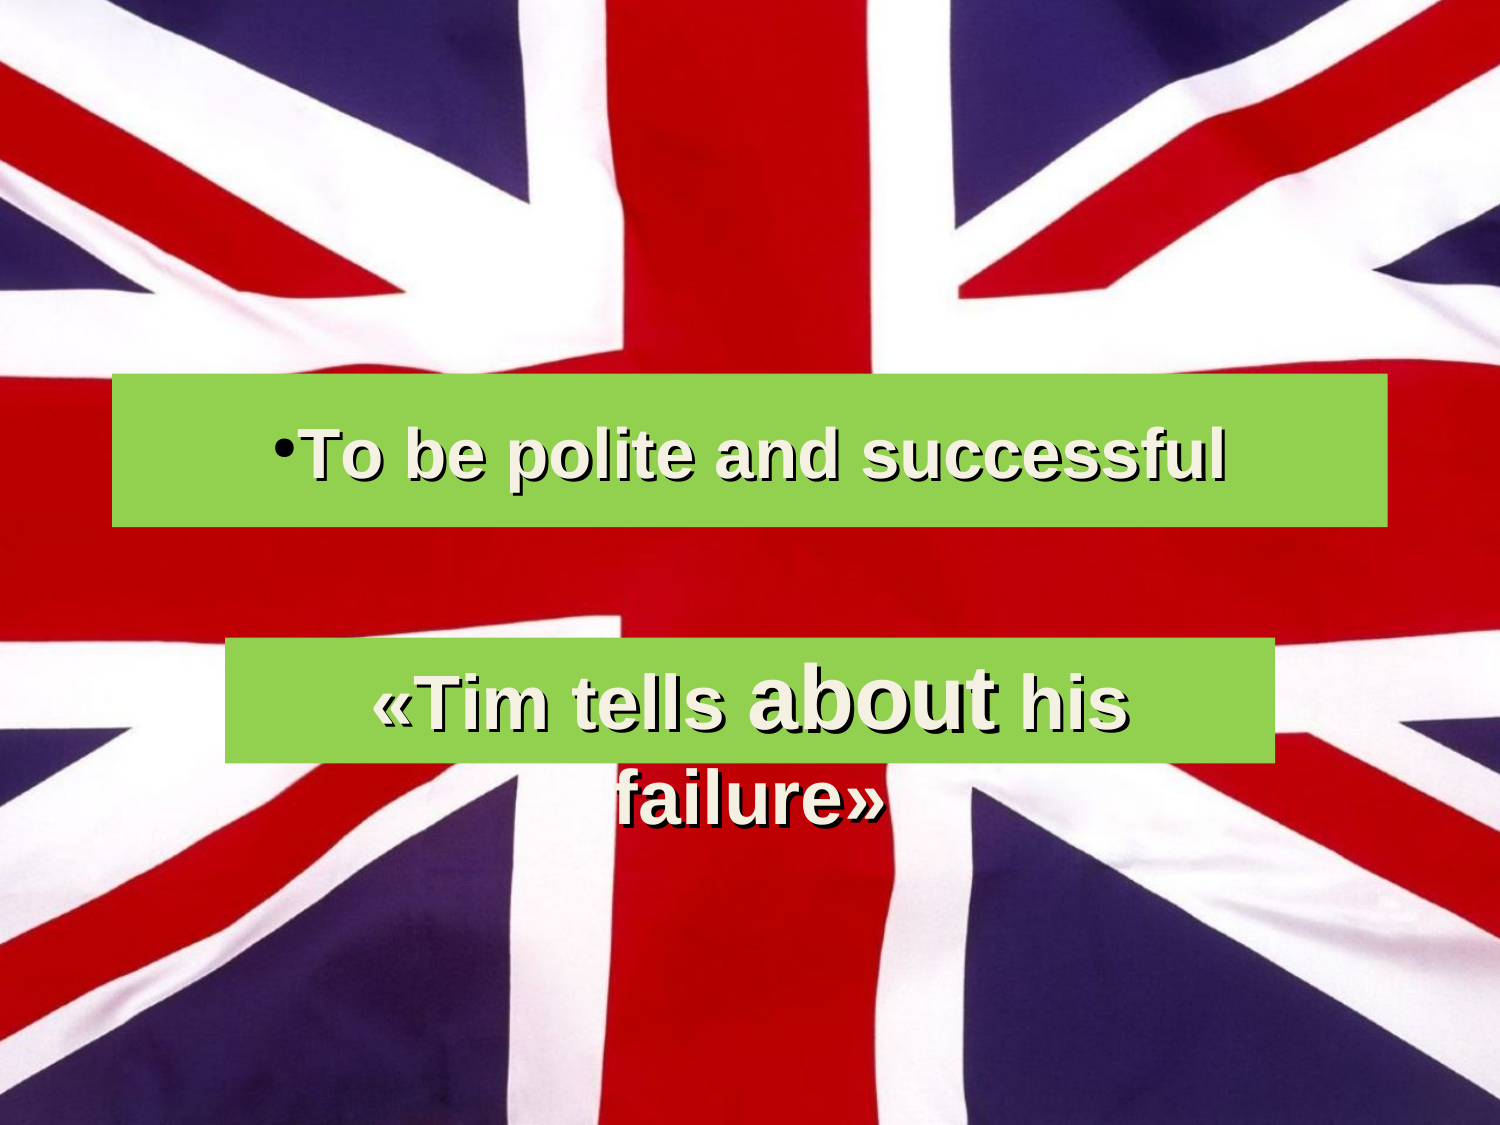

# To be polite and successful
«Tim tells about his failure»